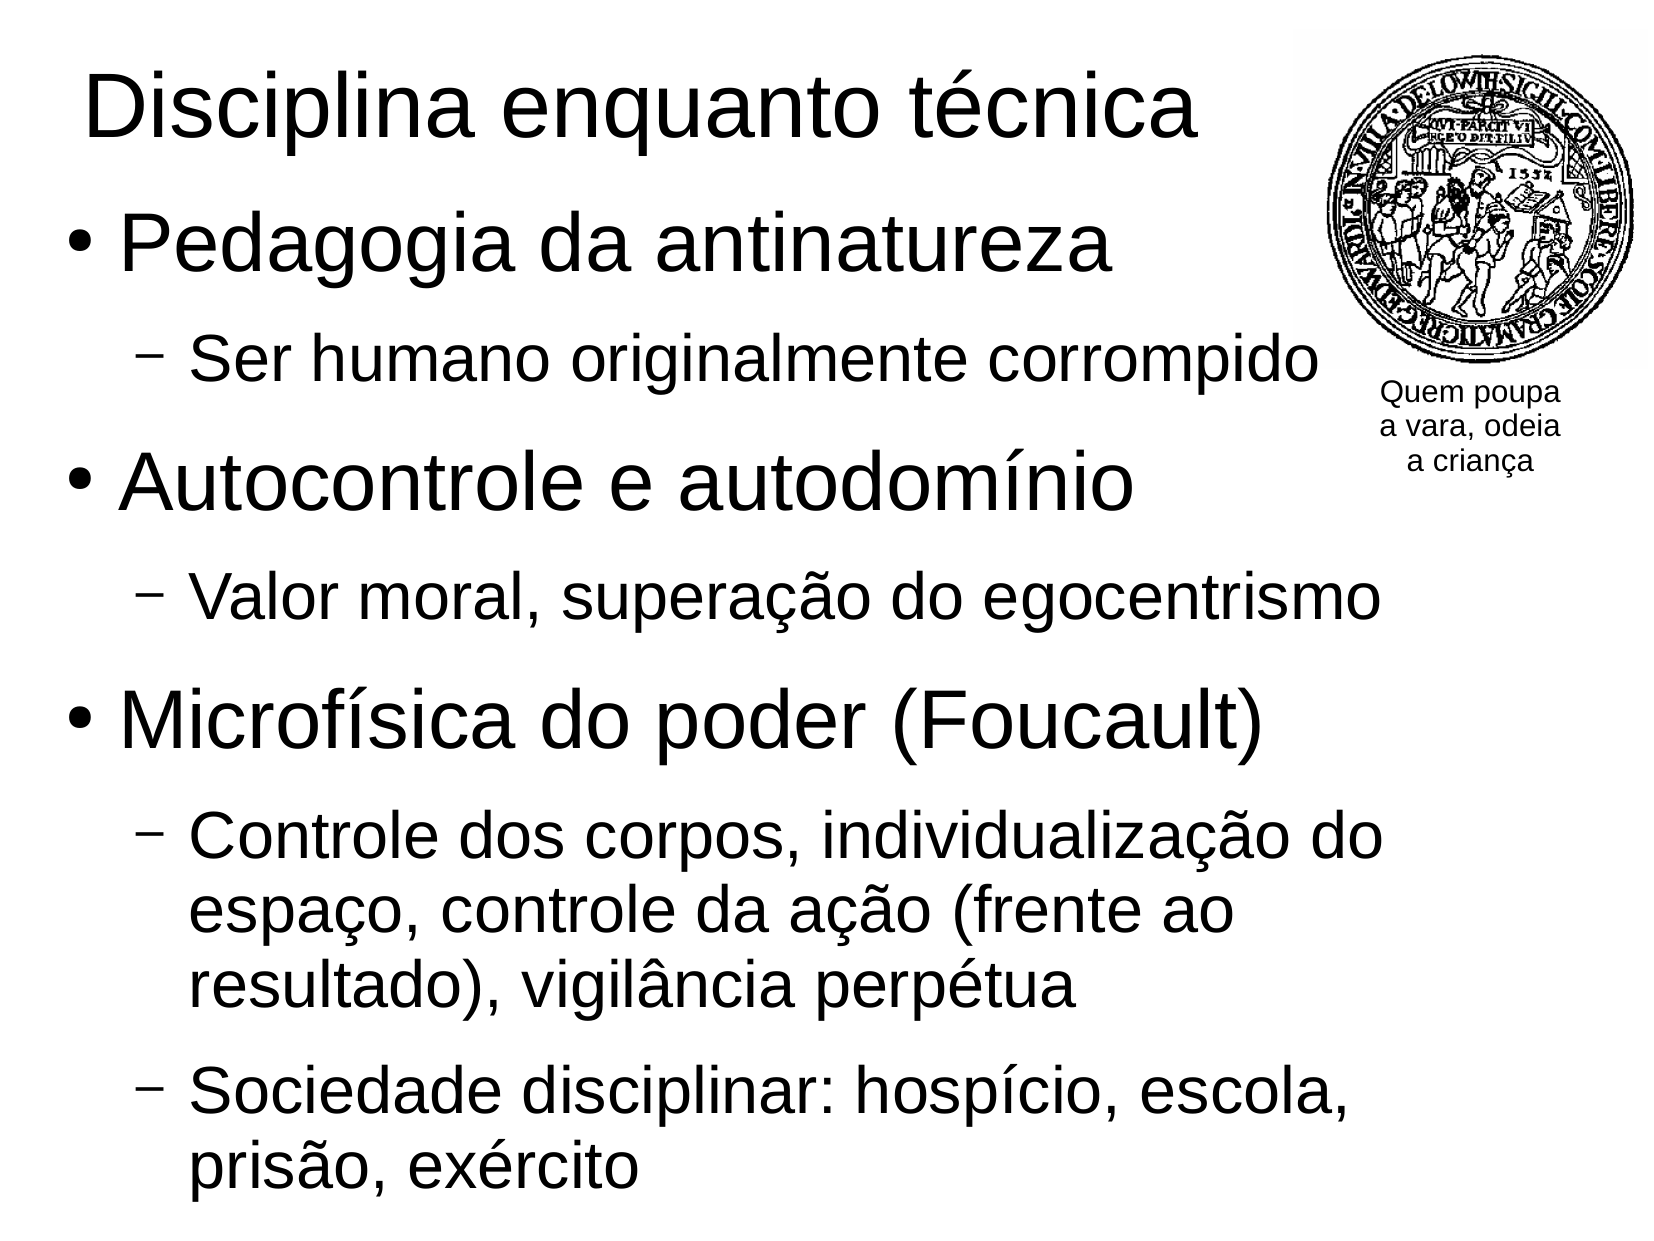

# Disciplina enquanto técnica
Pedagogia da antinatureza
Ser humano originalmente corrompido
Autocontrole e autodomínio
Valor moral, superação do egocentrismo
Microfísica do poder (Foucault)
Controle dos corpos, individualização do espaço, controle da ação (frente ao resultado), vigilância perpétua
Sociedade disciplinar: hospício, escola, prisão, exército
Quem poupa a vara, odeia a criança